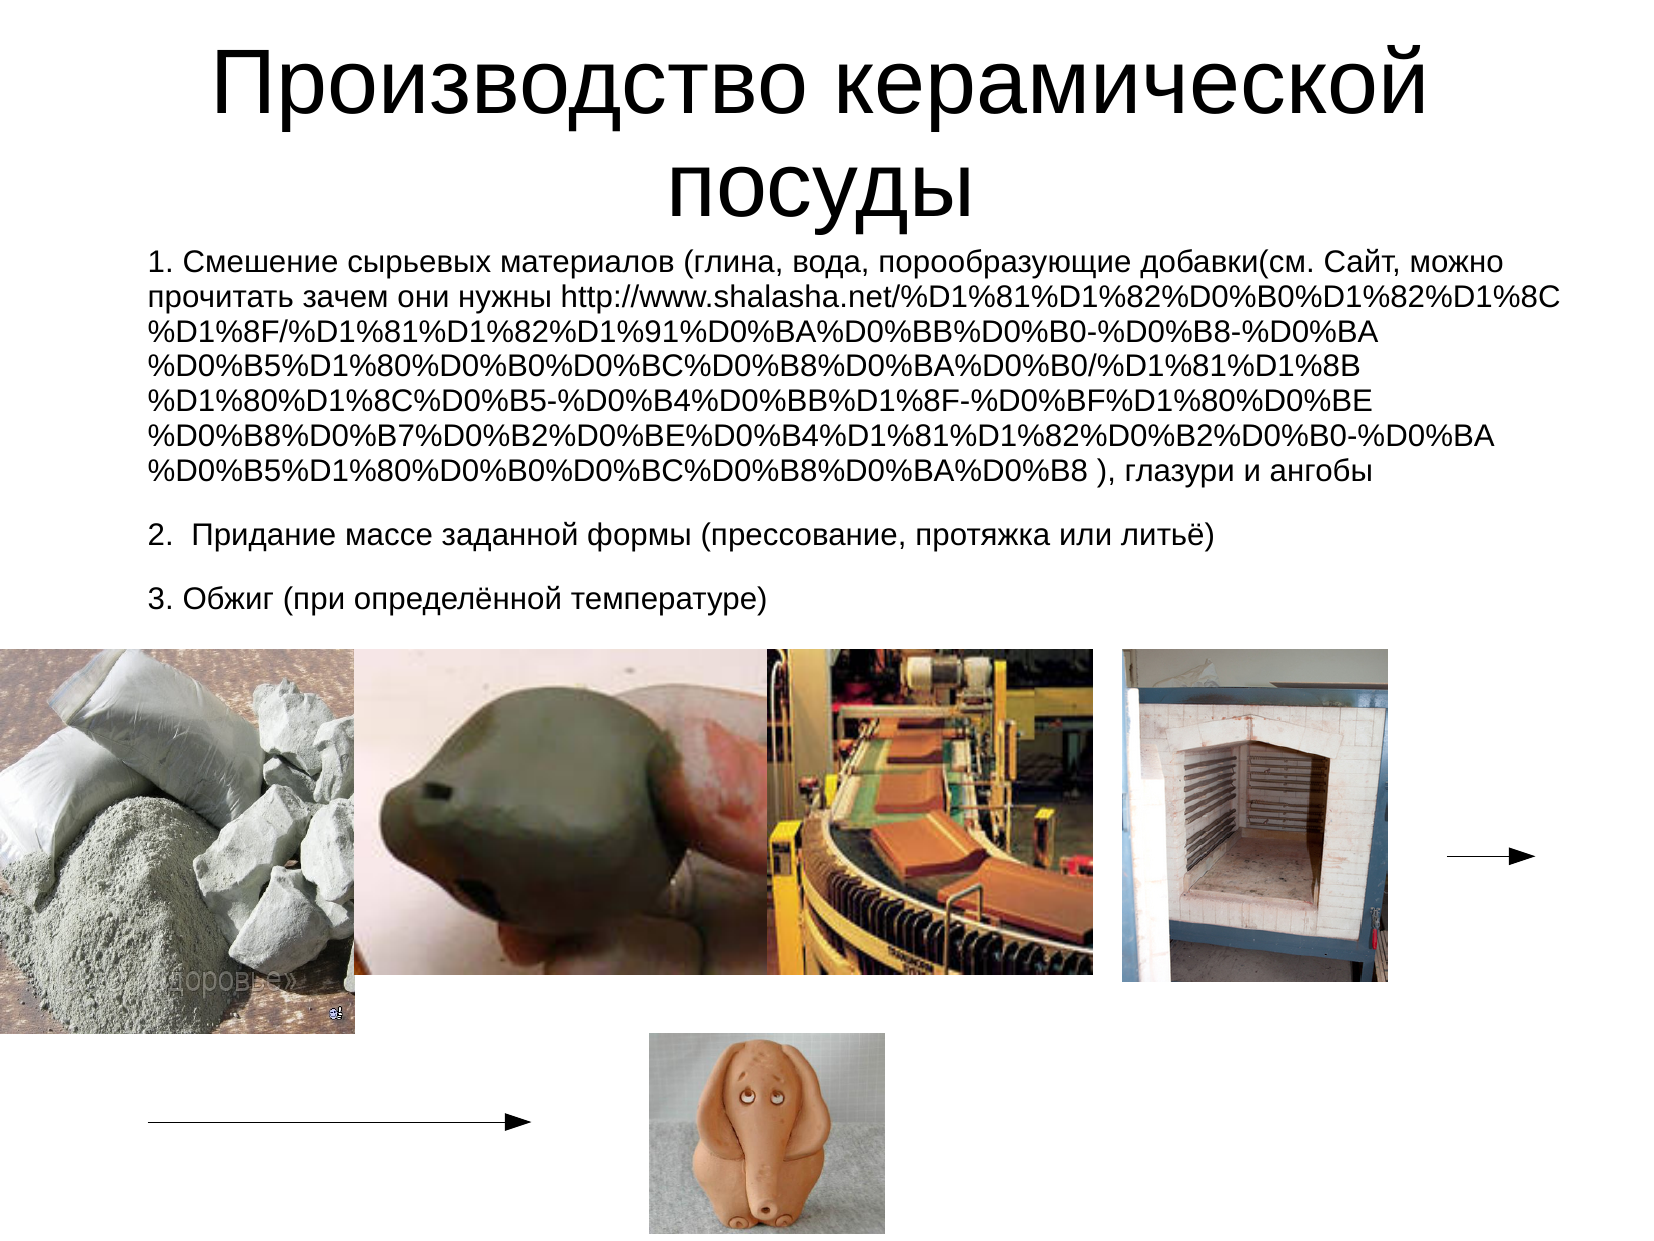

# Производство керамической посуды
1. Смешение сырьевых материалов (глина, вода, порообразующие добавки(см. Сайт, можно прочитать зачем они нужны http://www.shalasha.net/%D1%81%D1%82%D0%B0%D1%82%D1%8C%D1%8F/%D1%81%D1%82%D1%91%D0%BA%D0%BB%D0%B0-%D0%B8-%D0%BA%D0%B5%D1%80%D0%B0%D0%BC%D0%B8%D0%BA%D0%B0/%D1%81%D1%8B%D1%80%D1%8C%D0%B5-%D0%B4%D0%BB%D1%8F-%D0%BF%D1%80%D0%BE%D0%B8%D0%B7%D0%B2%D0%BE%D0%B4%D1%81%D1%82%D0%B2%D0%B0-%D0%BA%D0%B5%D1%80%D0%B0%D0%BC%D0%B8%D0%BA%D0%B8 ), глазури и ангобы
2. Придание массе заданной формы (прессование, протяжка или литьё)
3. Обжиг (при определённой температуре)